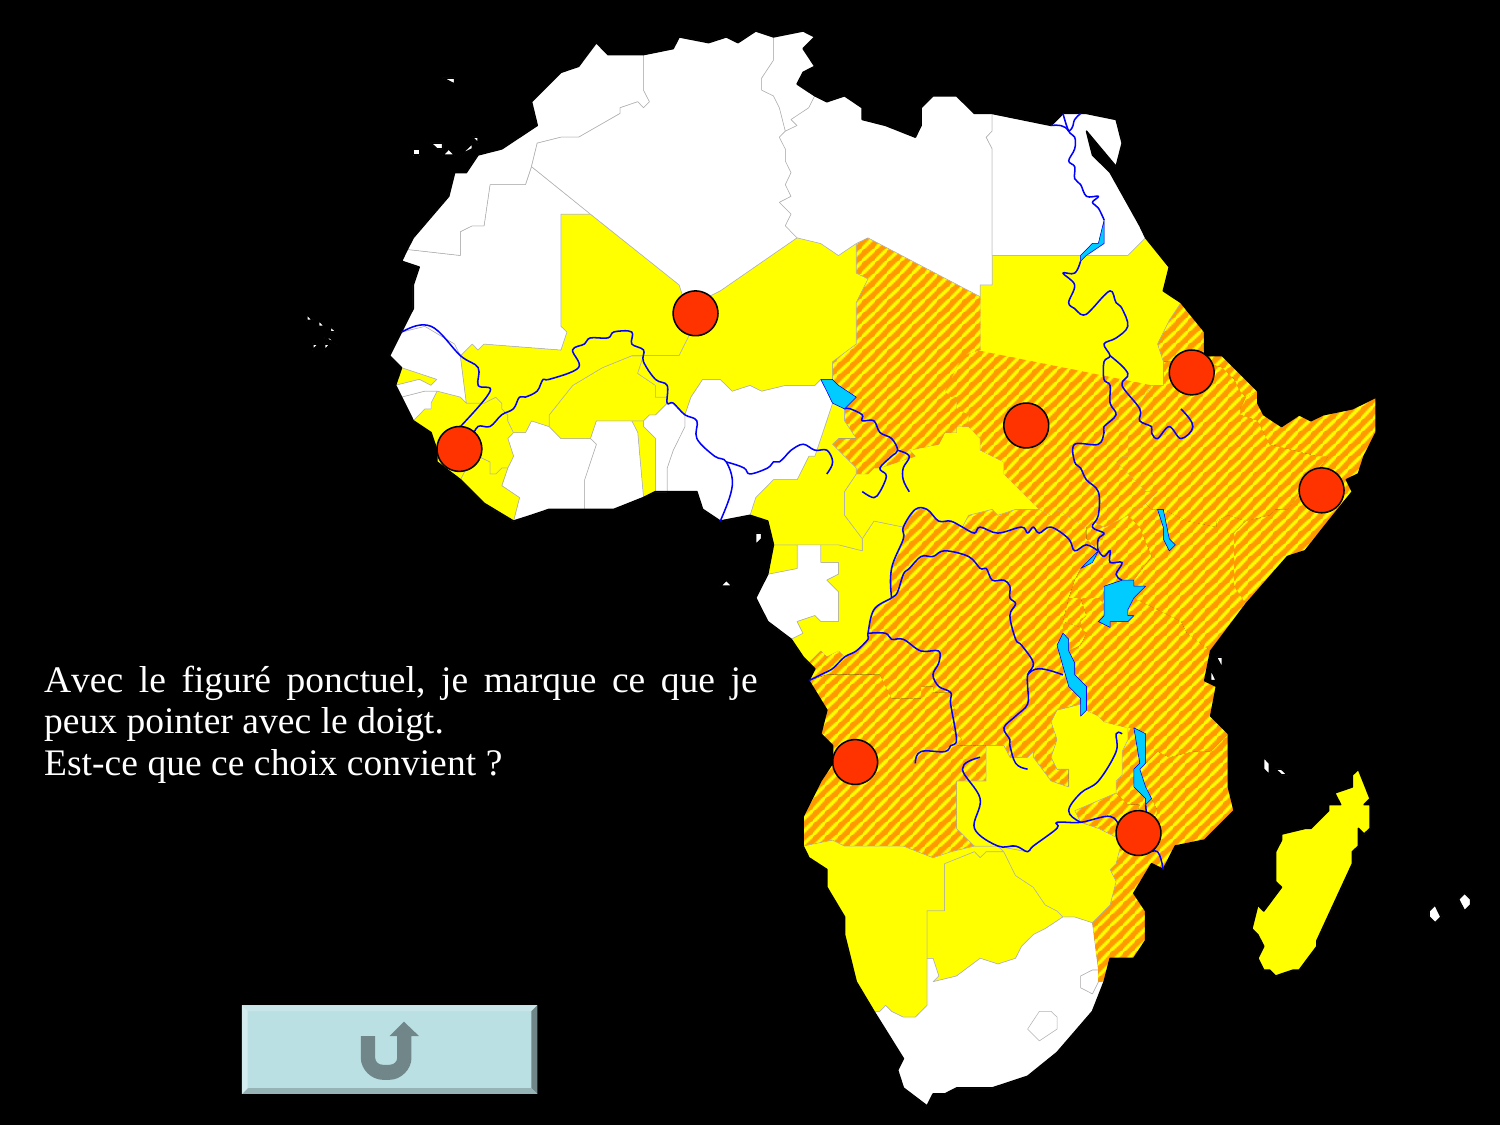

Avec le figuré ponctuel, je marque ce que je peux pointer avec le doigt.
Est-ce que ce choix convient ?
N
800 Km